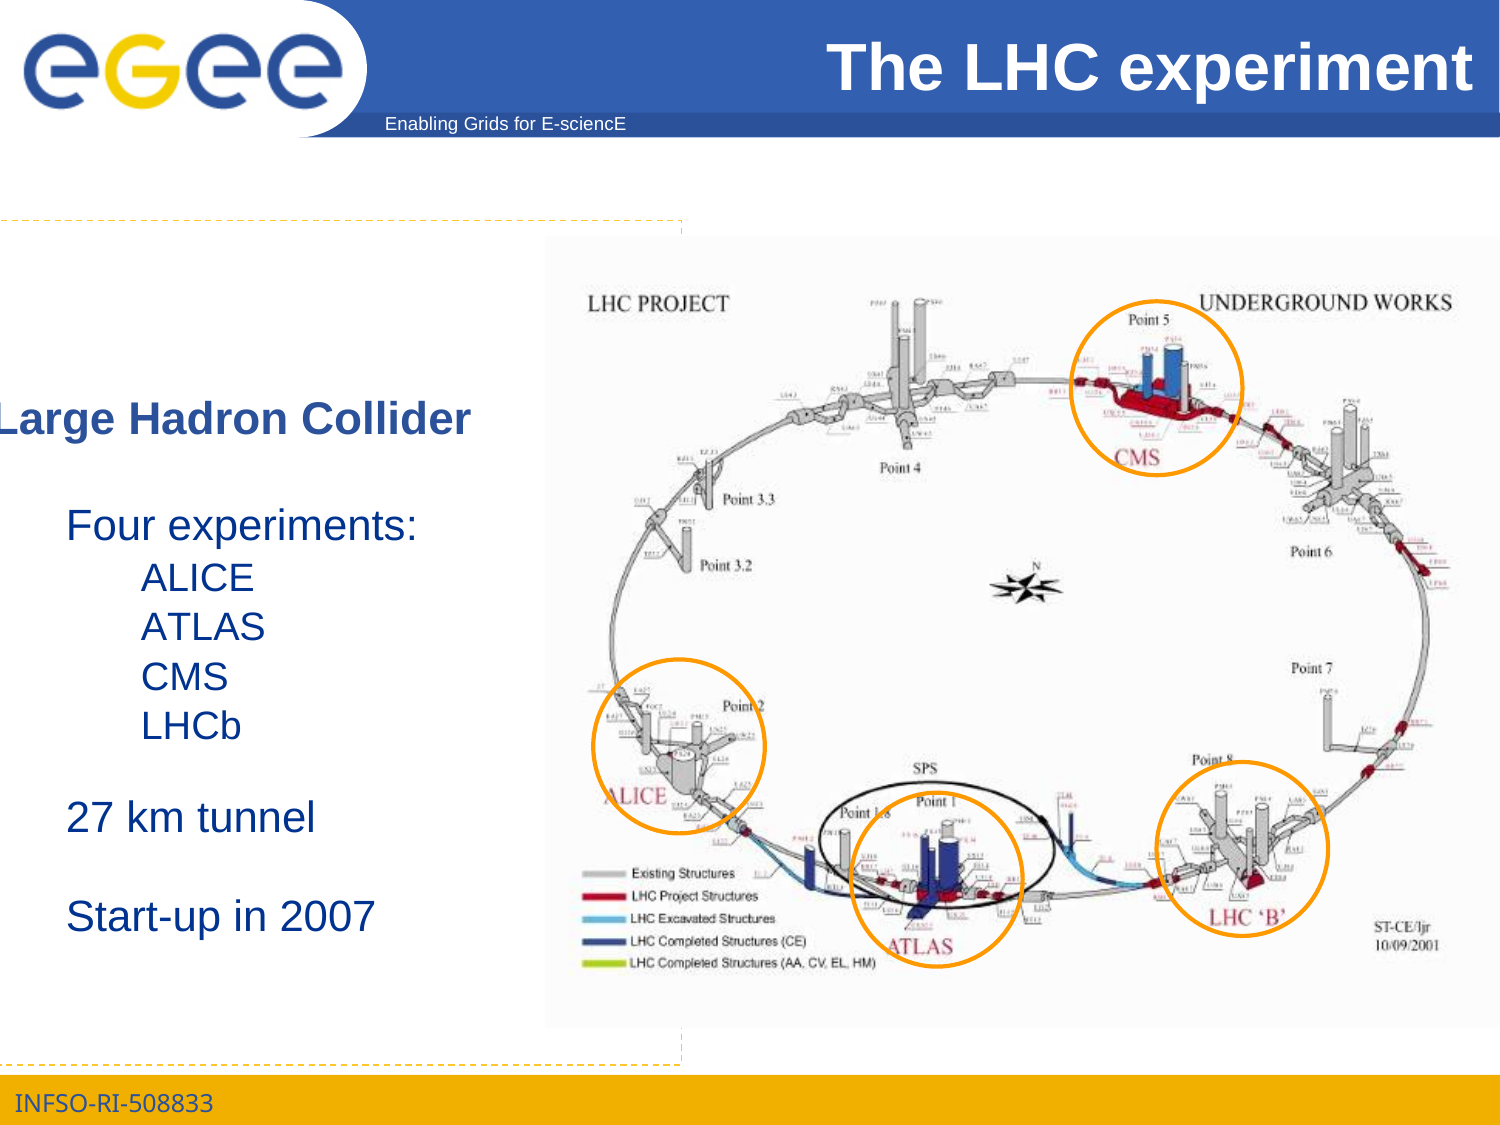

# The LHC experiment
Large Hadron Collider
Four experiments:
ALICE
ATLAS
CMS
LHCb
27 km tunnel
Start-up in 2007